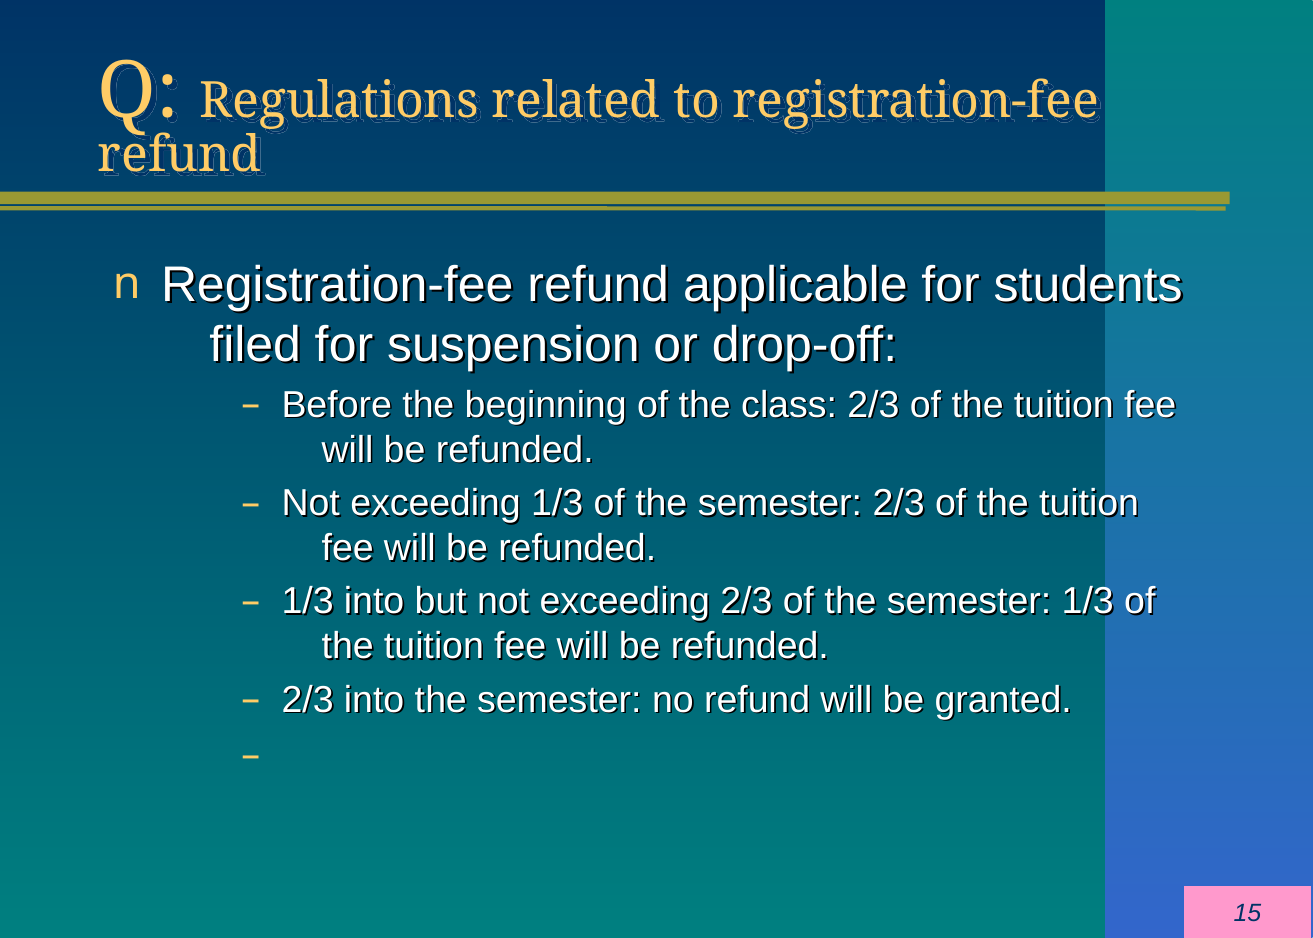

# Q: Regulations related to registration-fee refund
Registration-fee refund applicable for students filed for suspension or drop-off:
Before the beginning of the class: 2/3 of the tuition fee will be refunded.
Not exceeding 1/3 of the semester: 2/3 of the tuition fee will be refunded.
1/3 into but not exceeding 2/3 of the semester: 1/3 of the tuition fee will be refunded.
2/3 into the semester: no refund will be granted.
15